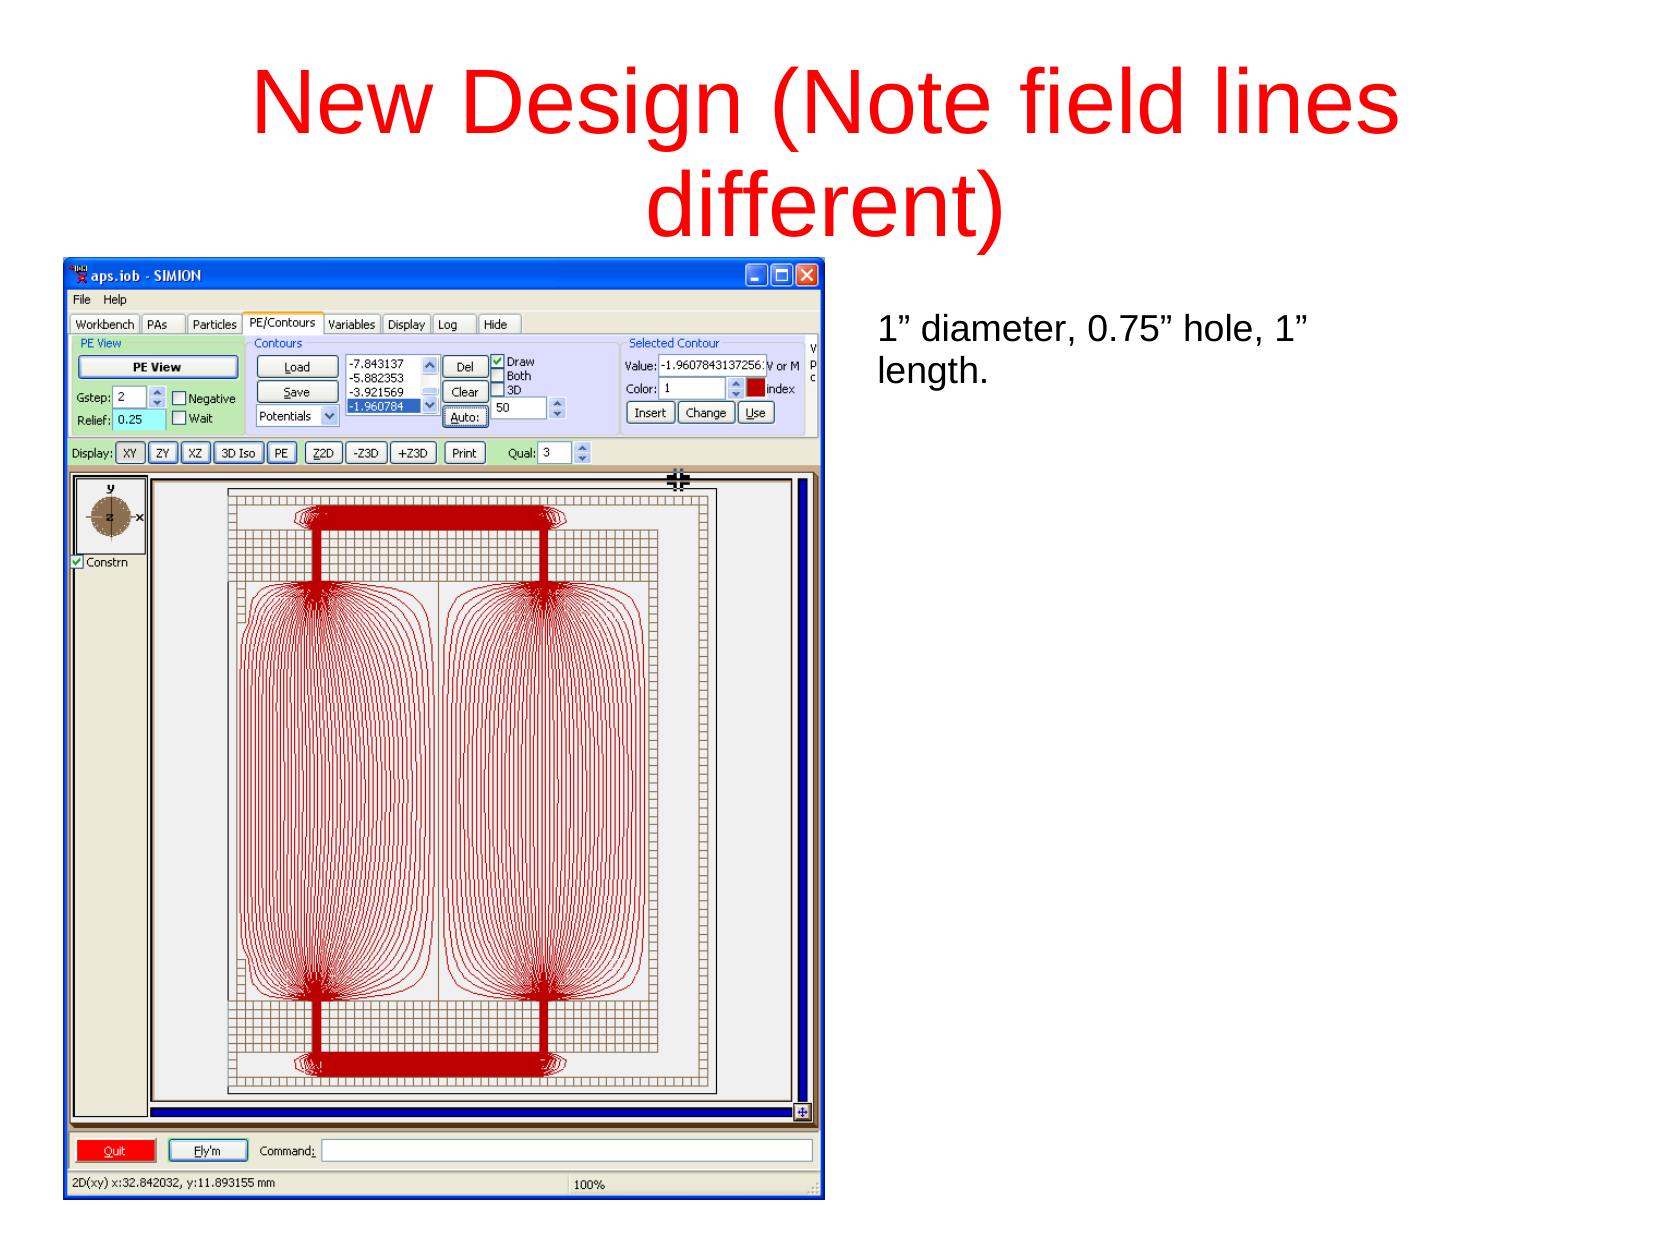

# New Design (Note field lines different)
1” diameter, 0.75” hole, 1” length.